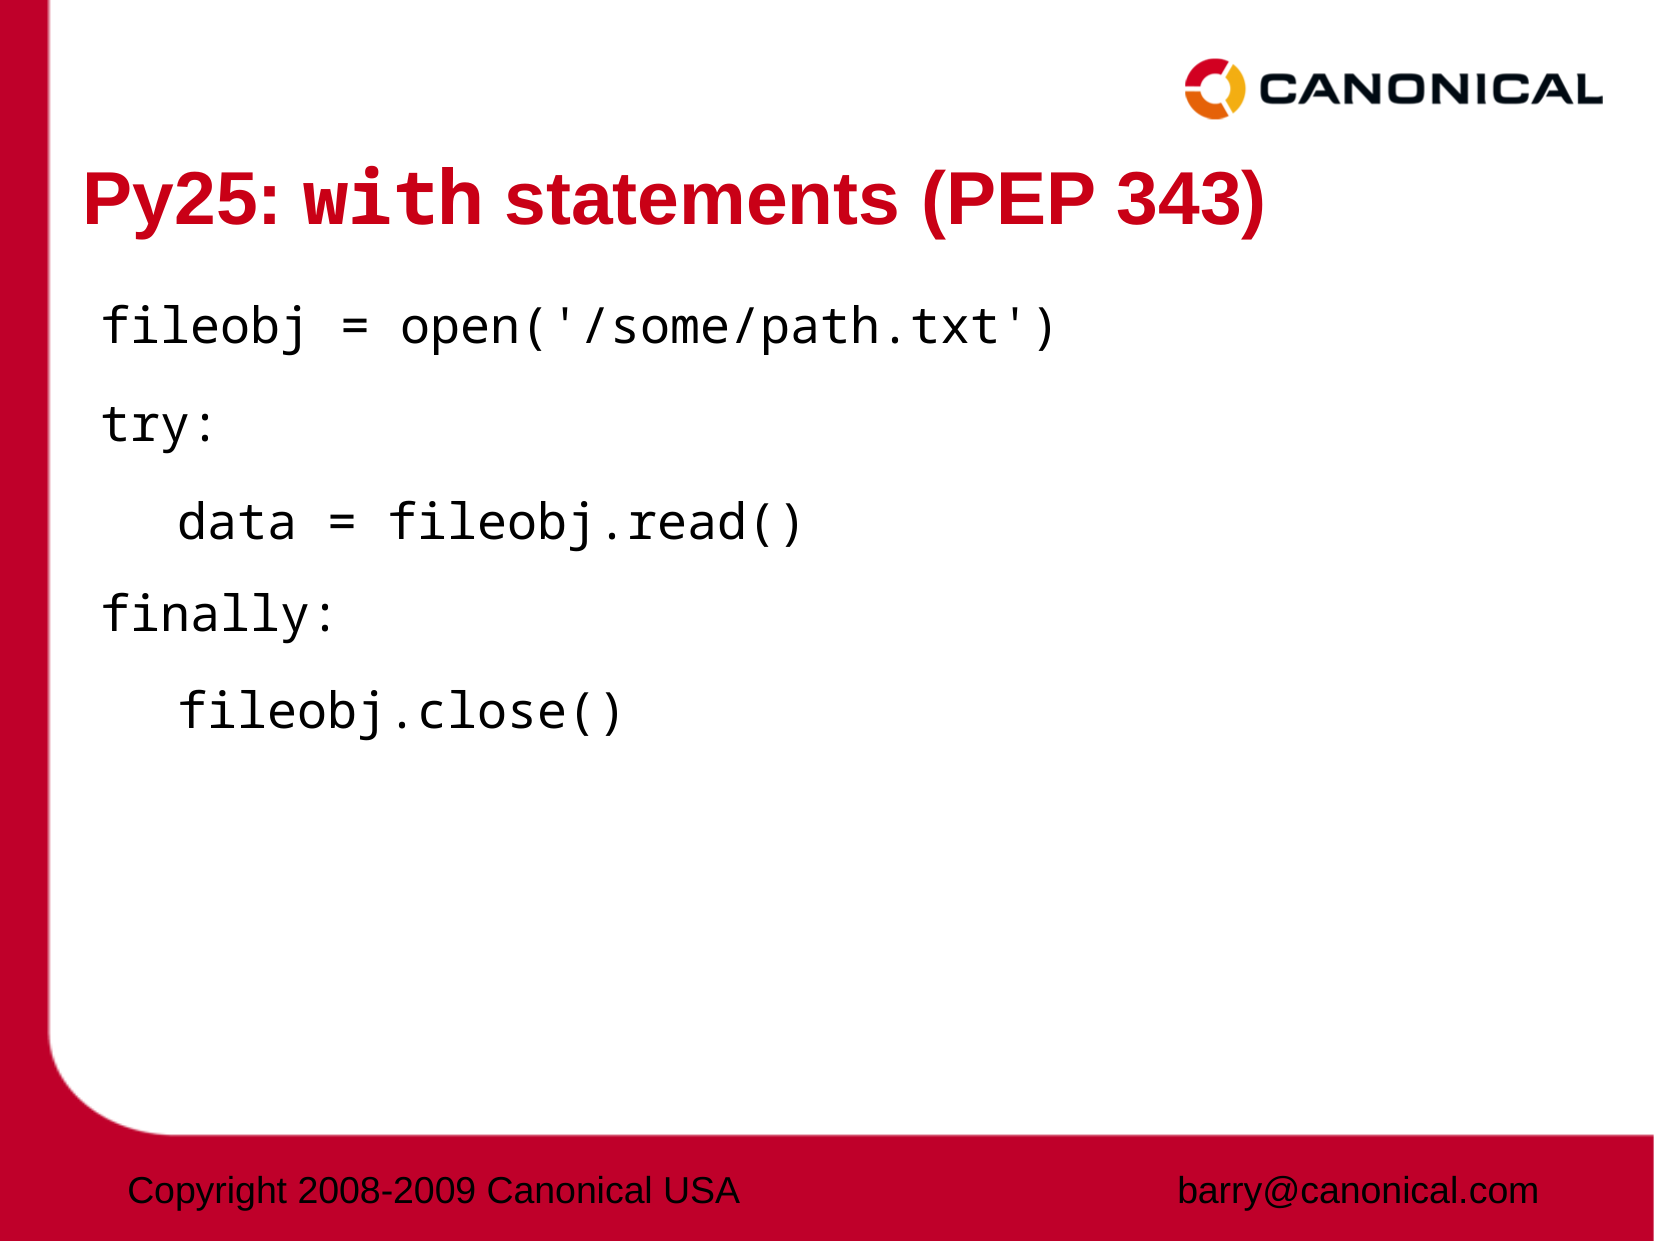

# Py25: with statements (PEP 343)
fileobj = open('/some/path.txt')
try:
data = fileobj.read()
finally:
fileobj.close()